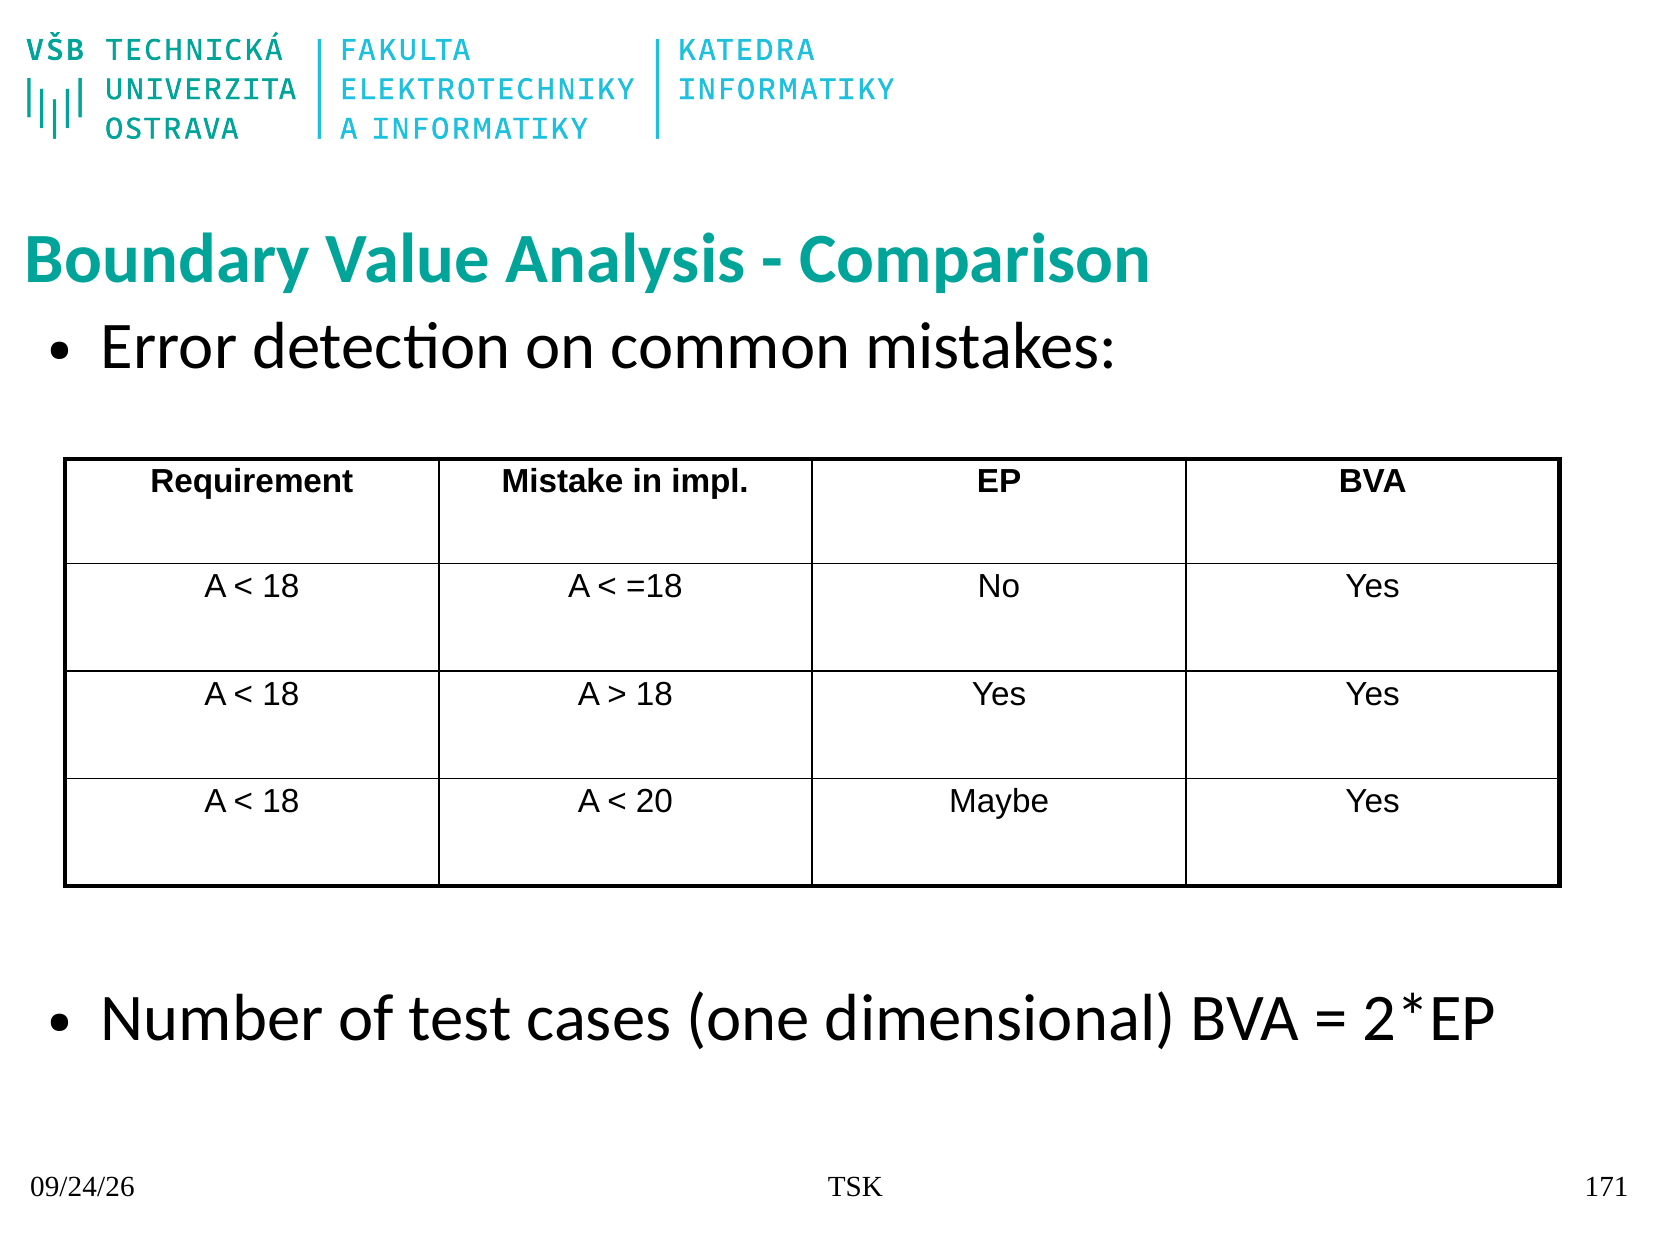

# Boundary Value Analysis - Comparison
Error detection on common mistakes:
Number of test cases (one dimensional) BVA = 2*EP
| Requirement | Mistake in impl. | EP | BVA |
| --- | --- | --- | --- |
| A < 18 | A < =18 | No | Yes |
| A < 18 | A > 18 | Yes | Yes |
| A < 18 | A < 20 | Maybe | Yes |
TSK
171